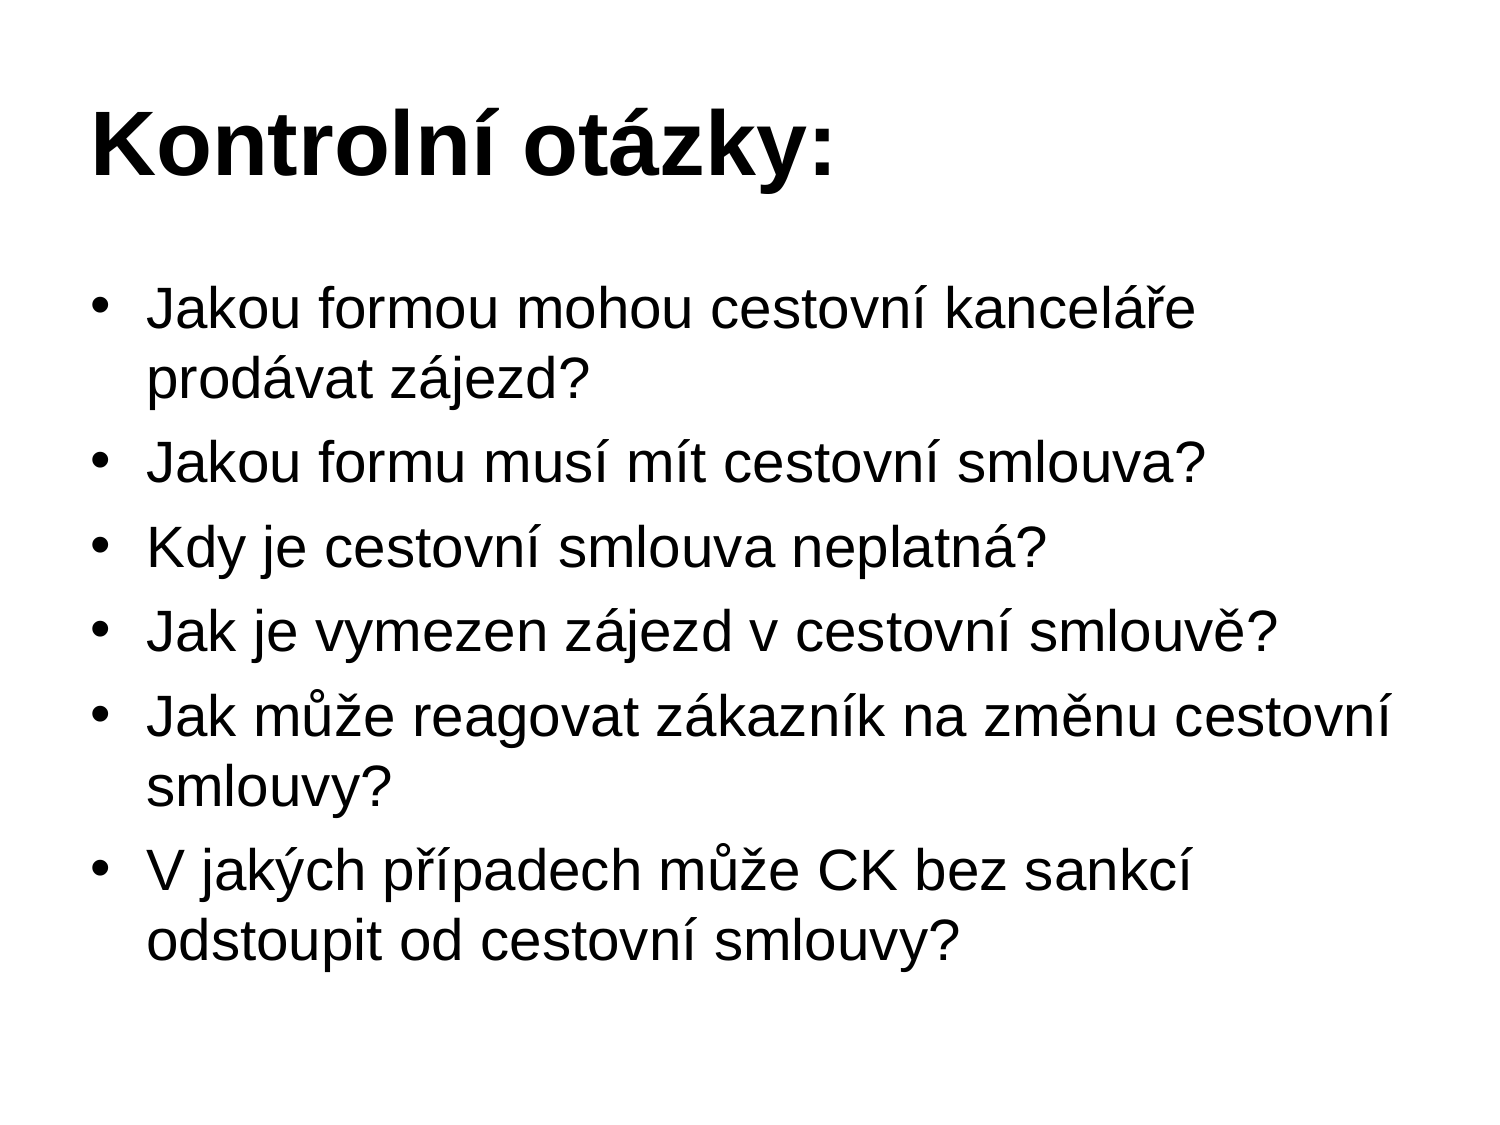

# Kontrolní otázky:
Jakou formou mohou cestovní kanceláře prodávat zájezd?
Jakou formu musí mít cestovní smlouva?
Kdy je cestovní smlouva neplatná?
Jak je vymezen zájezd v cestovní smlouvě?
Jak může reagovat zákazník na změnu cestovní smlouvy?
V jakých případech může CK bez sankcí odstoupit od cestovní smlouvy?